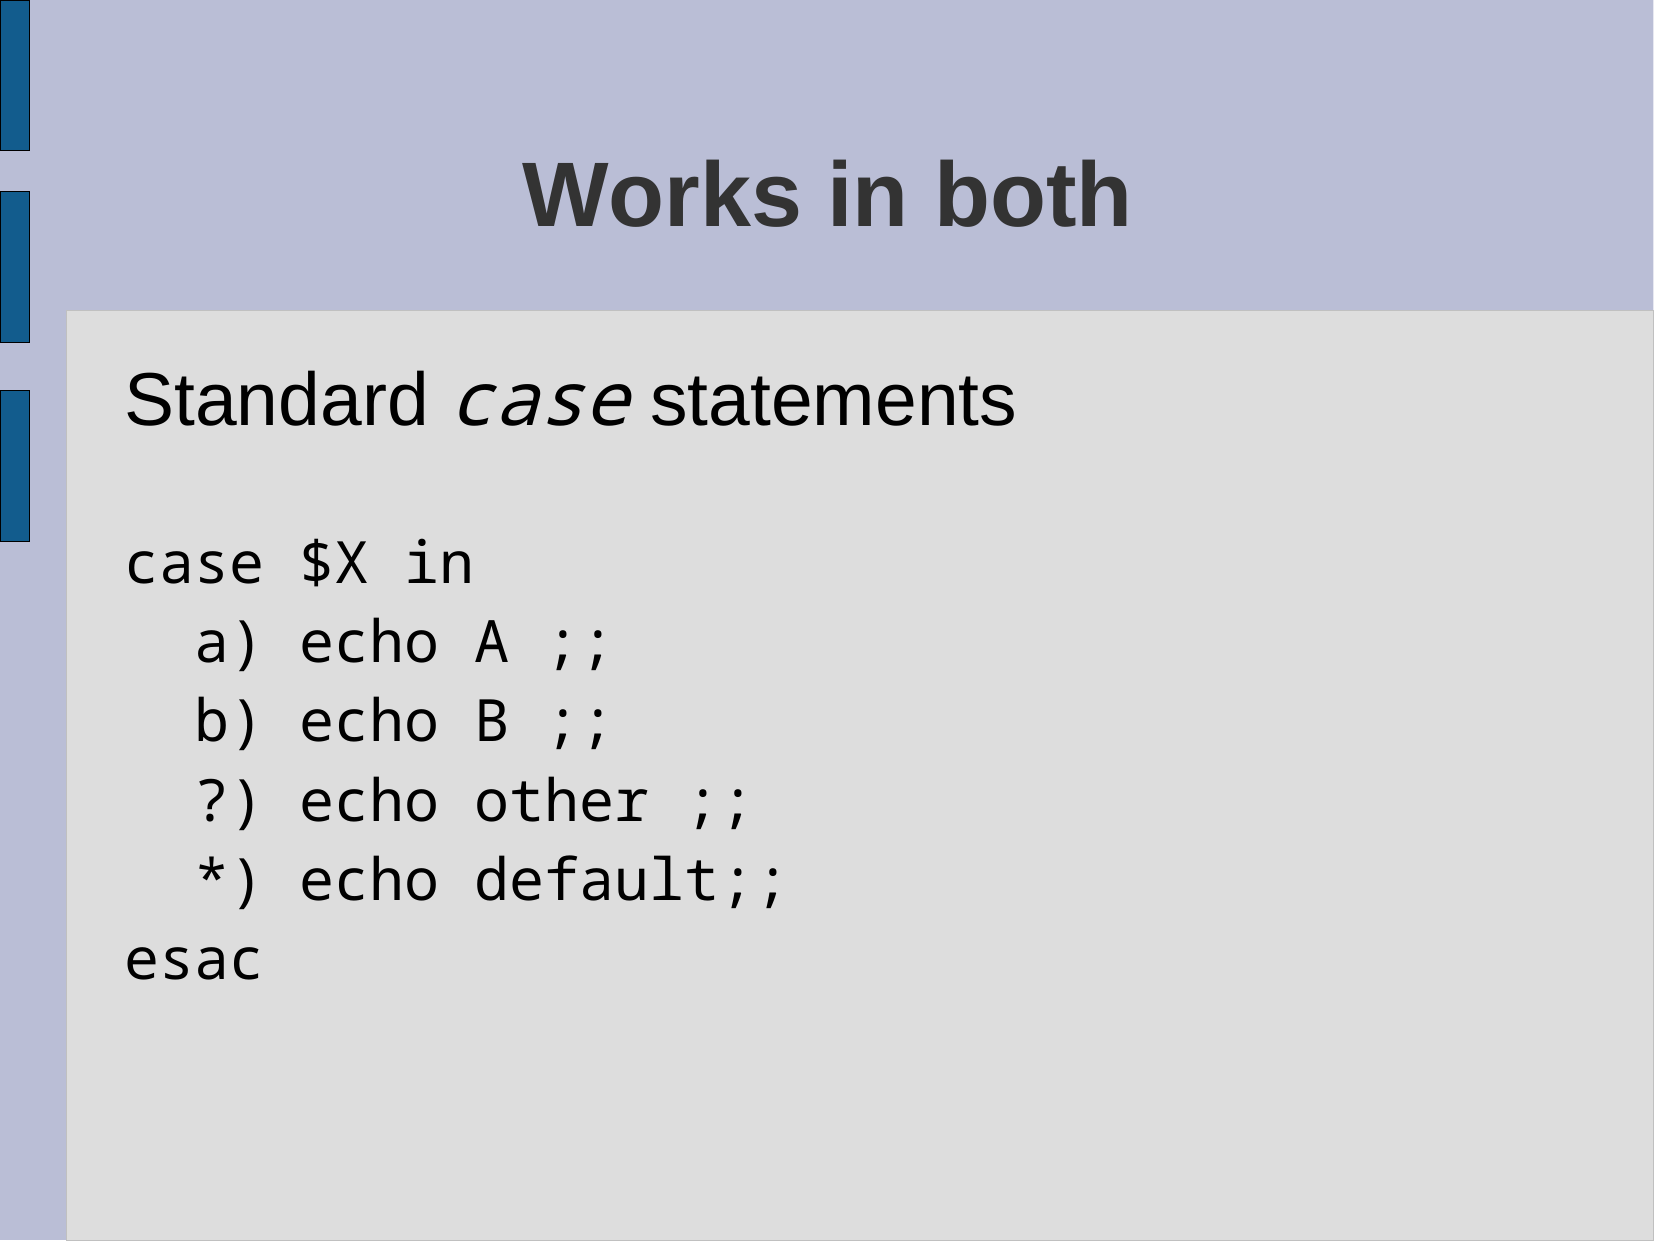

# Works in both
Standard case statements
case $X in
 a) echo A ;;
 b) echo B ;;
 ?) echo other ;;
 *) echo default;;
esac